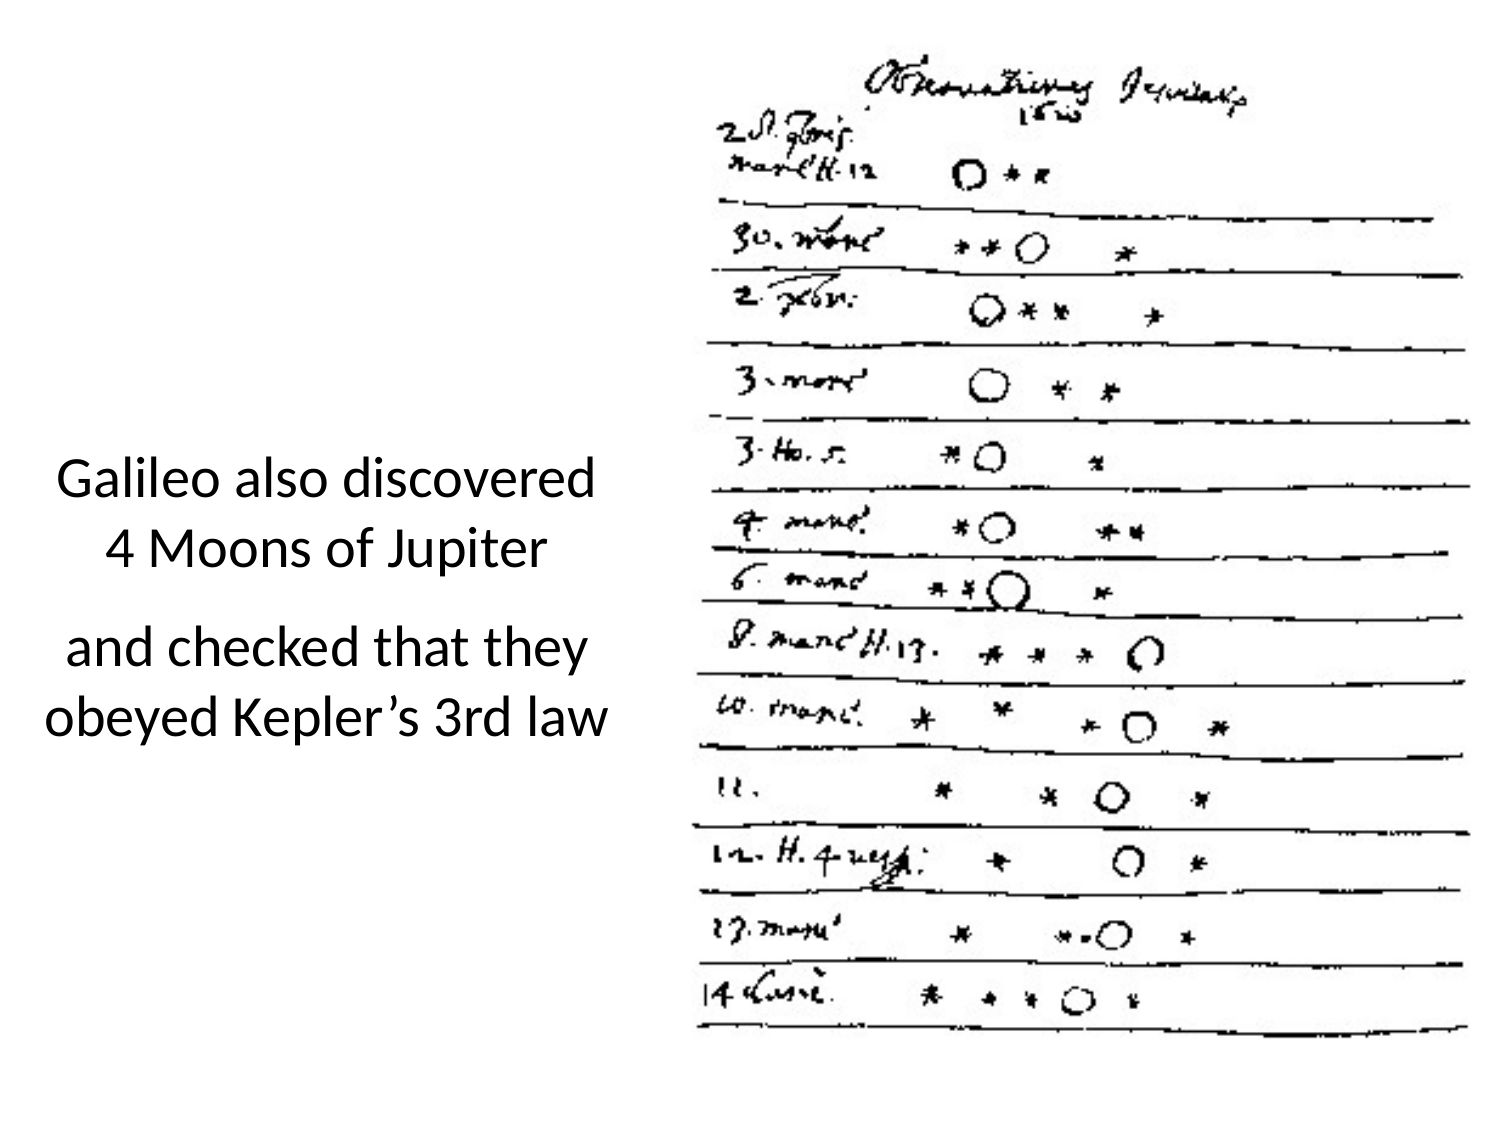

Galileo also discovered 4 Moons of Jupiter
and checked that they obeyed Kepler’s 3rd law